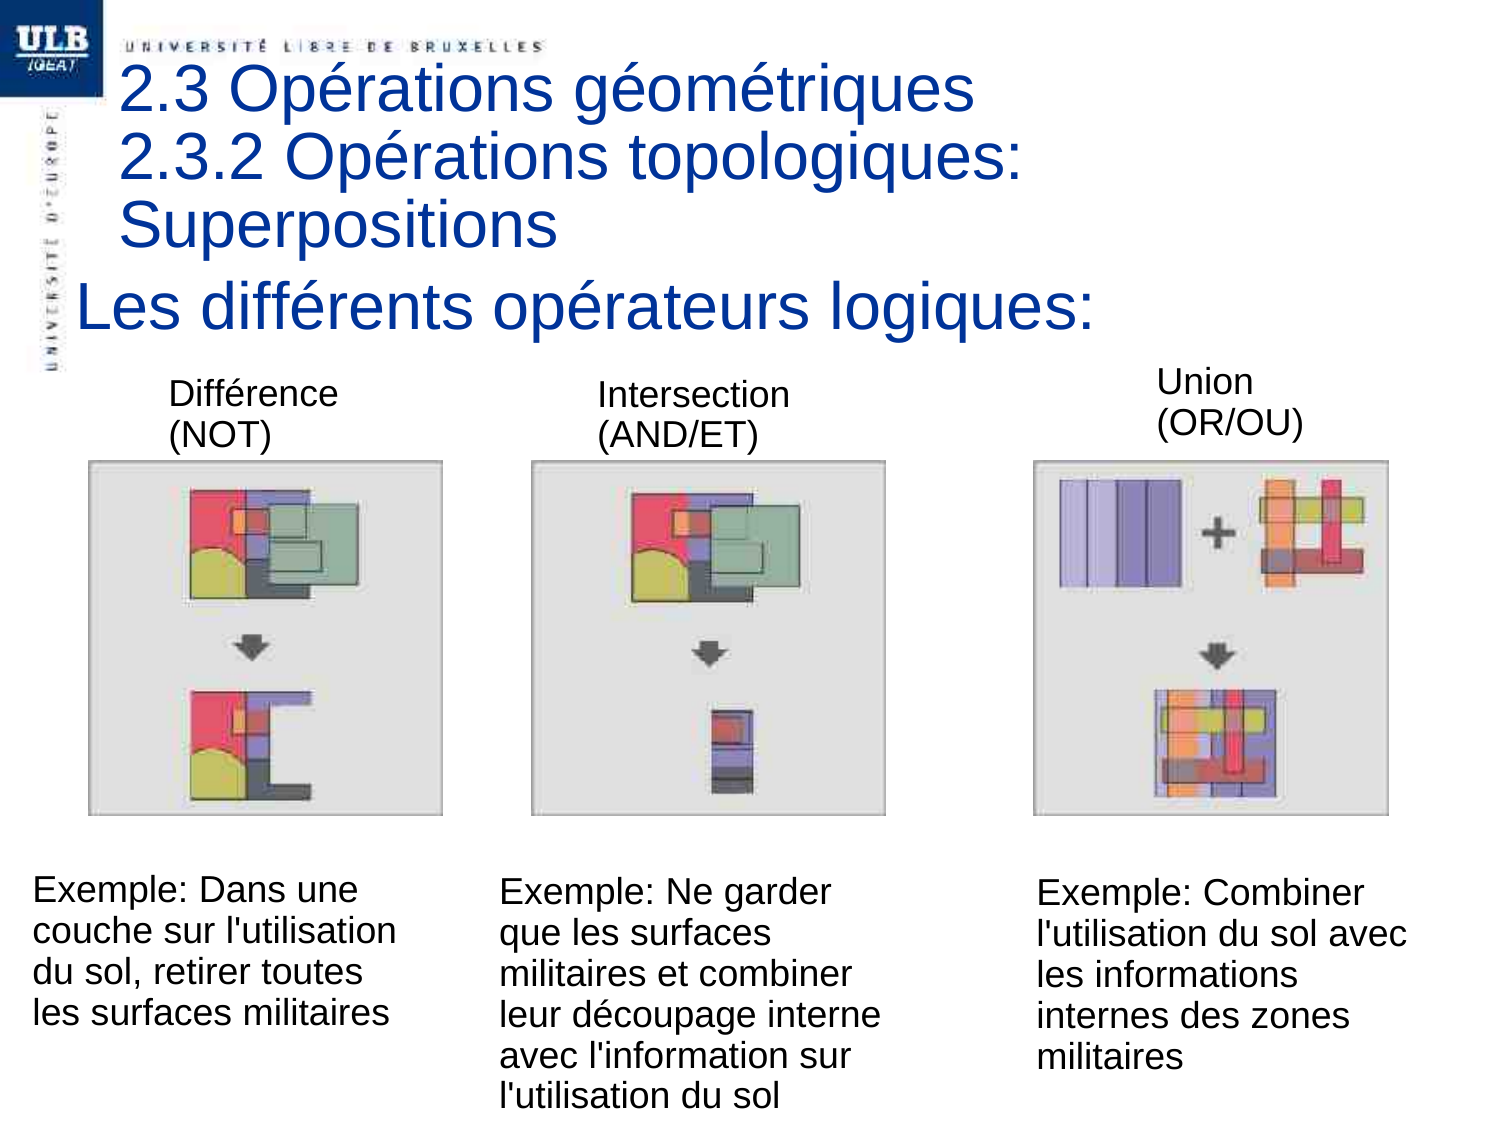

2.3 Opérations géométriques
2.3.2 Opérations topologiques: Superpositions
Les différents opérateurs logiques:
Union
(OR/OU)‏
Différence
(NOT)‏
Intersection
(AND/ET)‏
Exemple: Dans une
couche sur l'utilisation
du sol, retirer toutes
les surfaces militaires
Exemple: Ne garder
que les surfaces
militaires et combiner
leur découpage interne
avec l'information sur
l'utilisation du sol
Exemple: Combiner
l'utilisation du sol avec
les informations
internes des zones
militaires